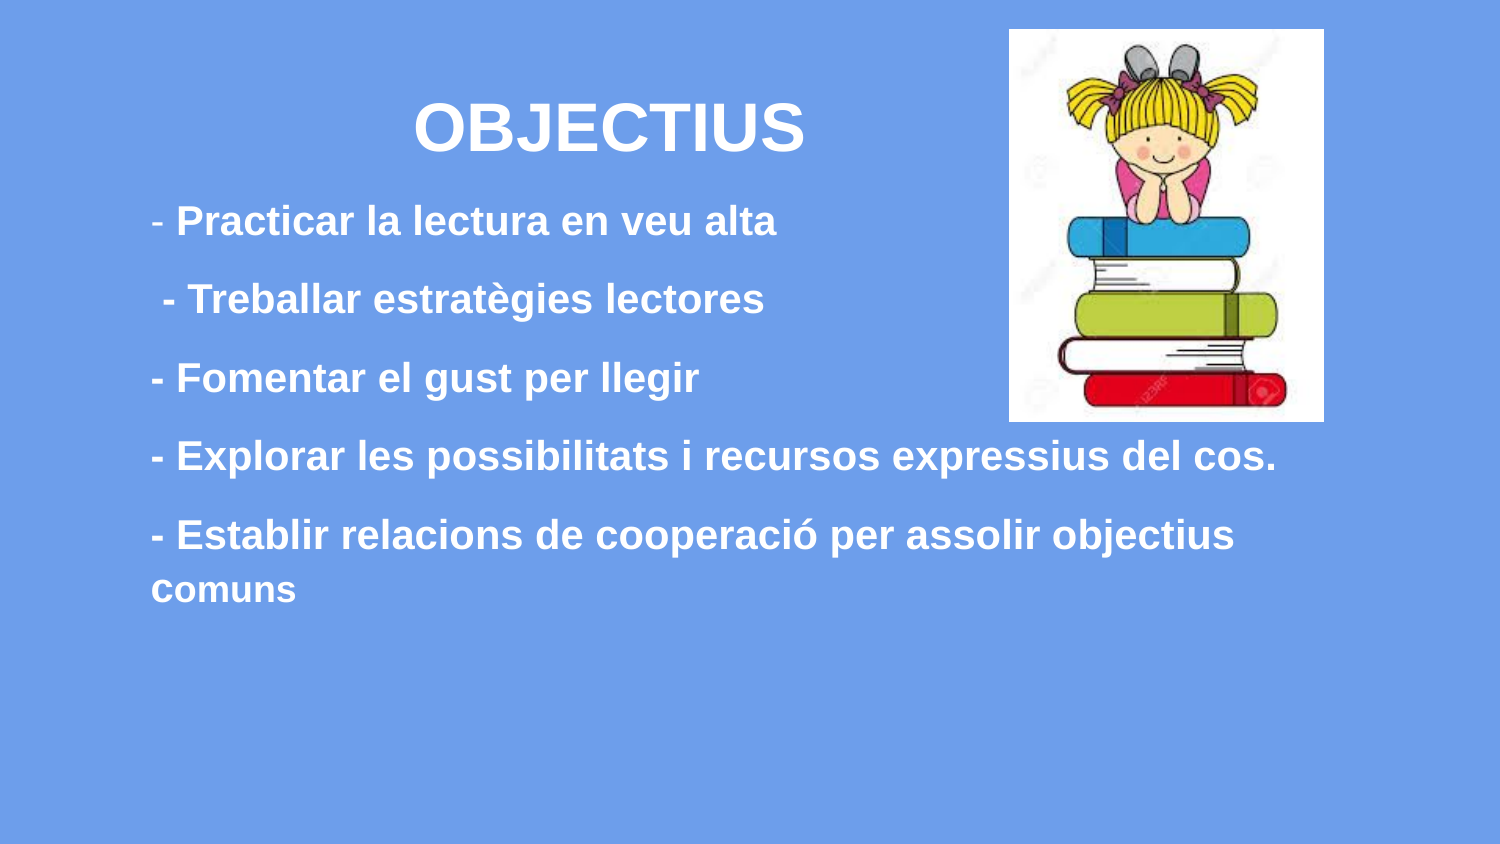

# OBJECTIUS
- Practicar la lectura en veu alta
 - Treballar estratègies lectores
- Fomentar el gust per llegir
- Explorar les possibilitats i recursos expressius del cos.
- Establir relacions de cooperació per assolir objectius comuns